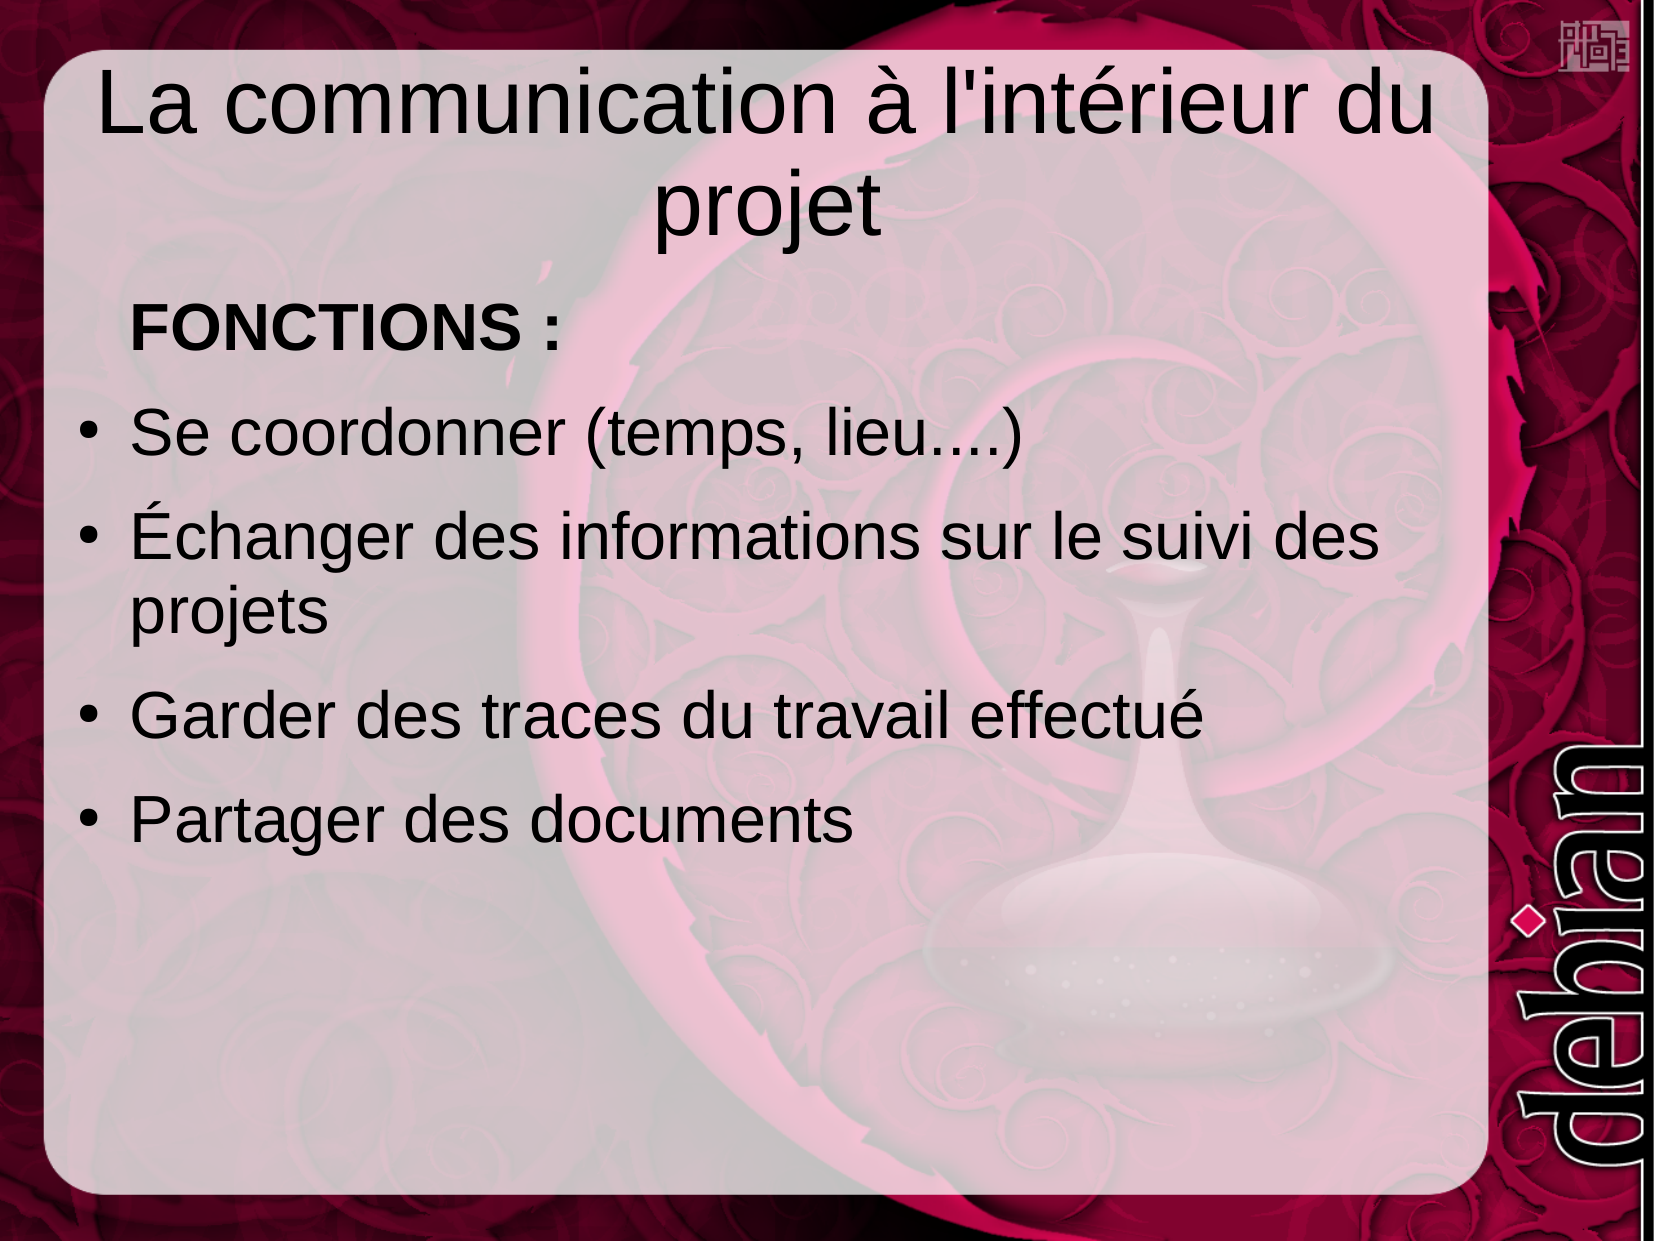

# La communication à l'intérieur du projet
FONCTIONS :
Se coordonner (temps, lieu....)
Échanger des informations sur le suivi des projets
Garder des traces du travail effectué
Partager des documents